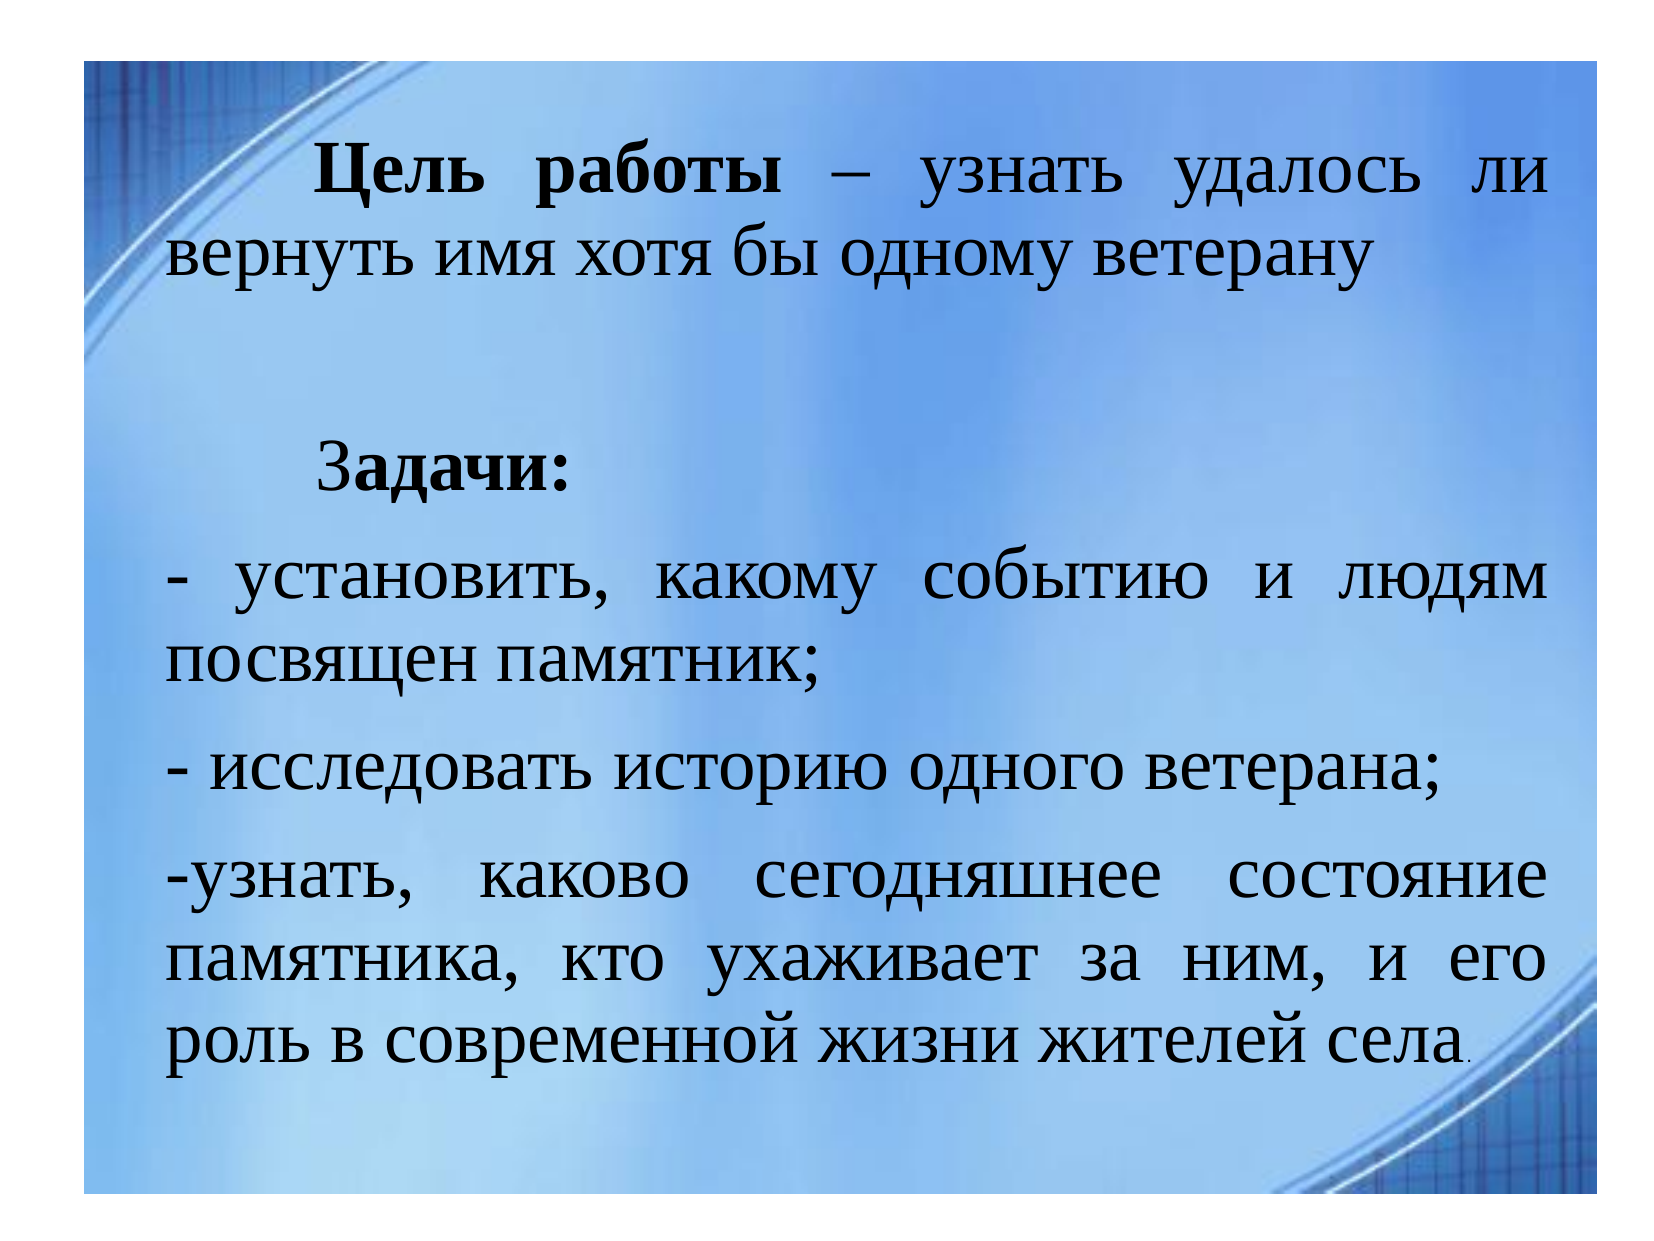

Цель работы – узнать удалось ли вернуть имя хотя бы одному ветерану
 Задачи:
- установить, какому событию и людям посвящен памятник;
- исследовать историю одного ветерана;
-узнать, каково сегодняшнее состояние памятника, кто ухаживает за ним, и его роль в современной жизни жителей села.